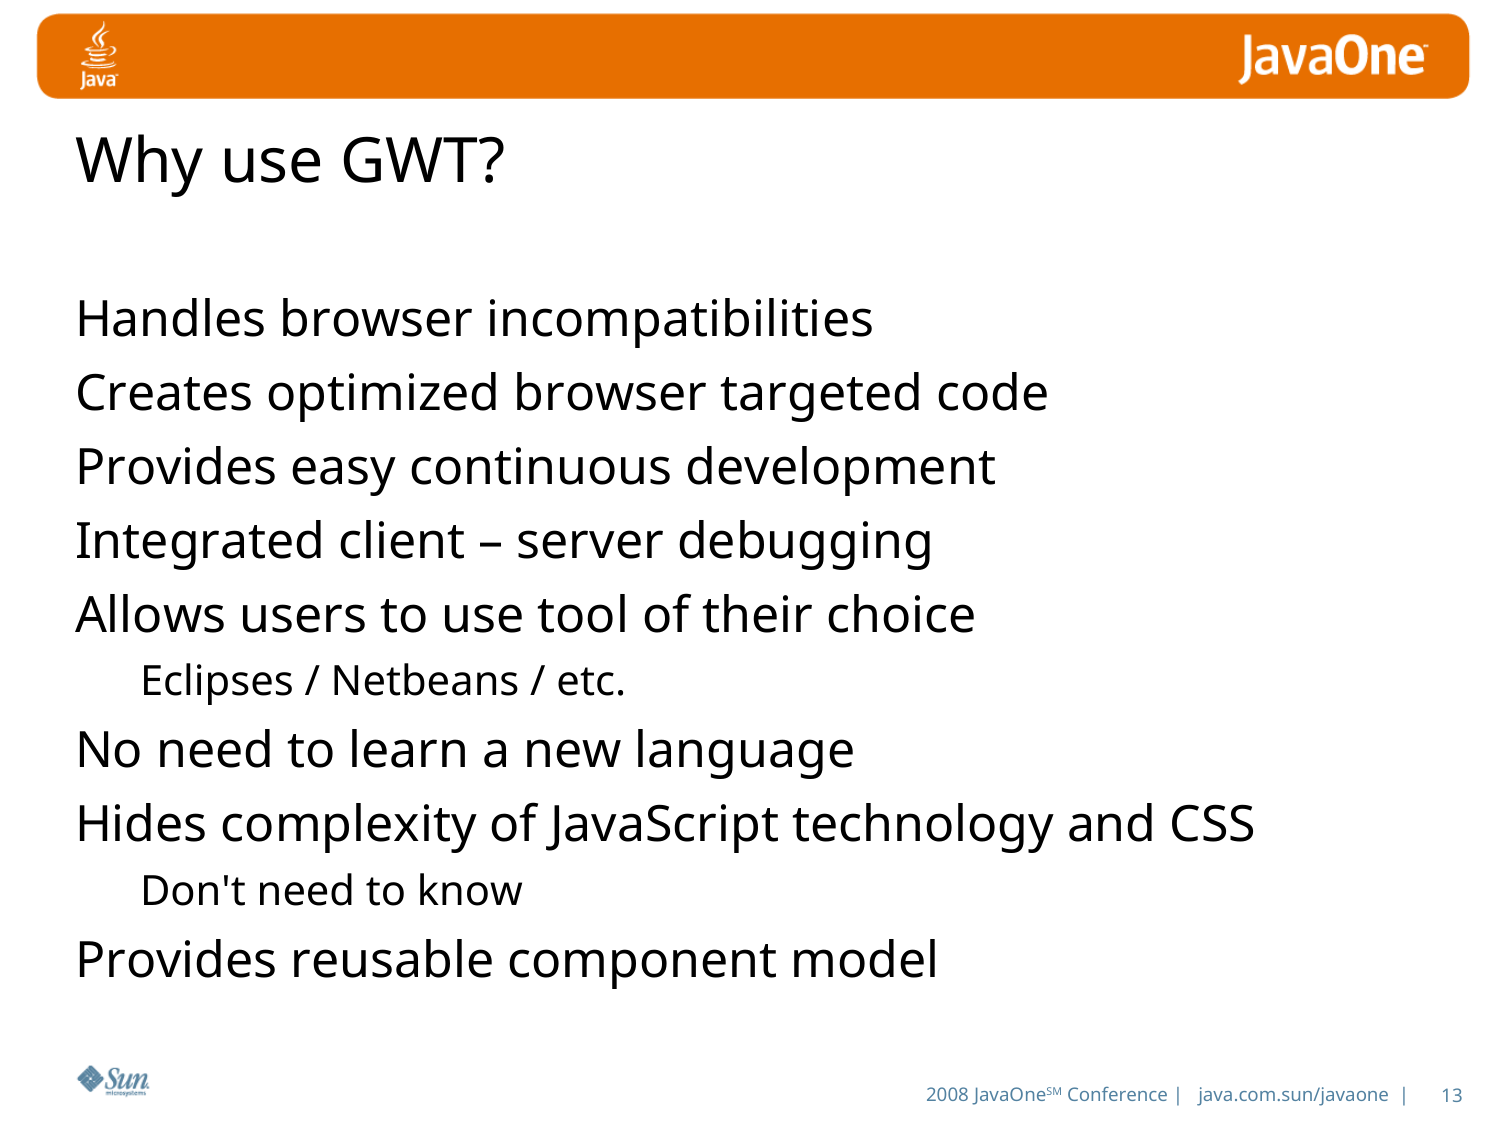

# Why use GWT?
Handles browser incompatibilities
Creates optimized browser targeted code
Provides easy continuous development
Integrated client – server debugging
Allows users to use tool of their choice
Eclipses / Netbeans / etc.
No need to learn a new language
Hides complexity of JavaScript technology and CSS
Don't need to know
Provides reusable component model